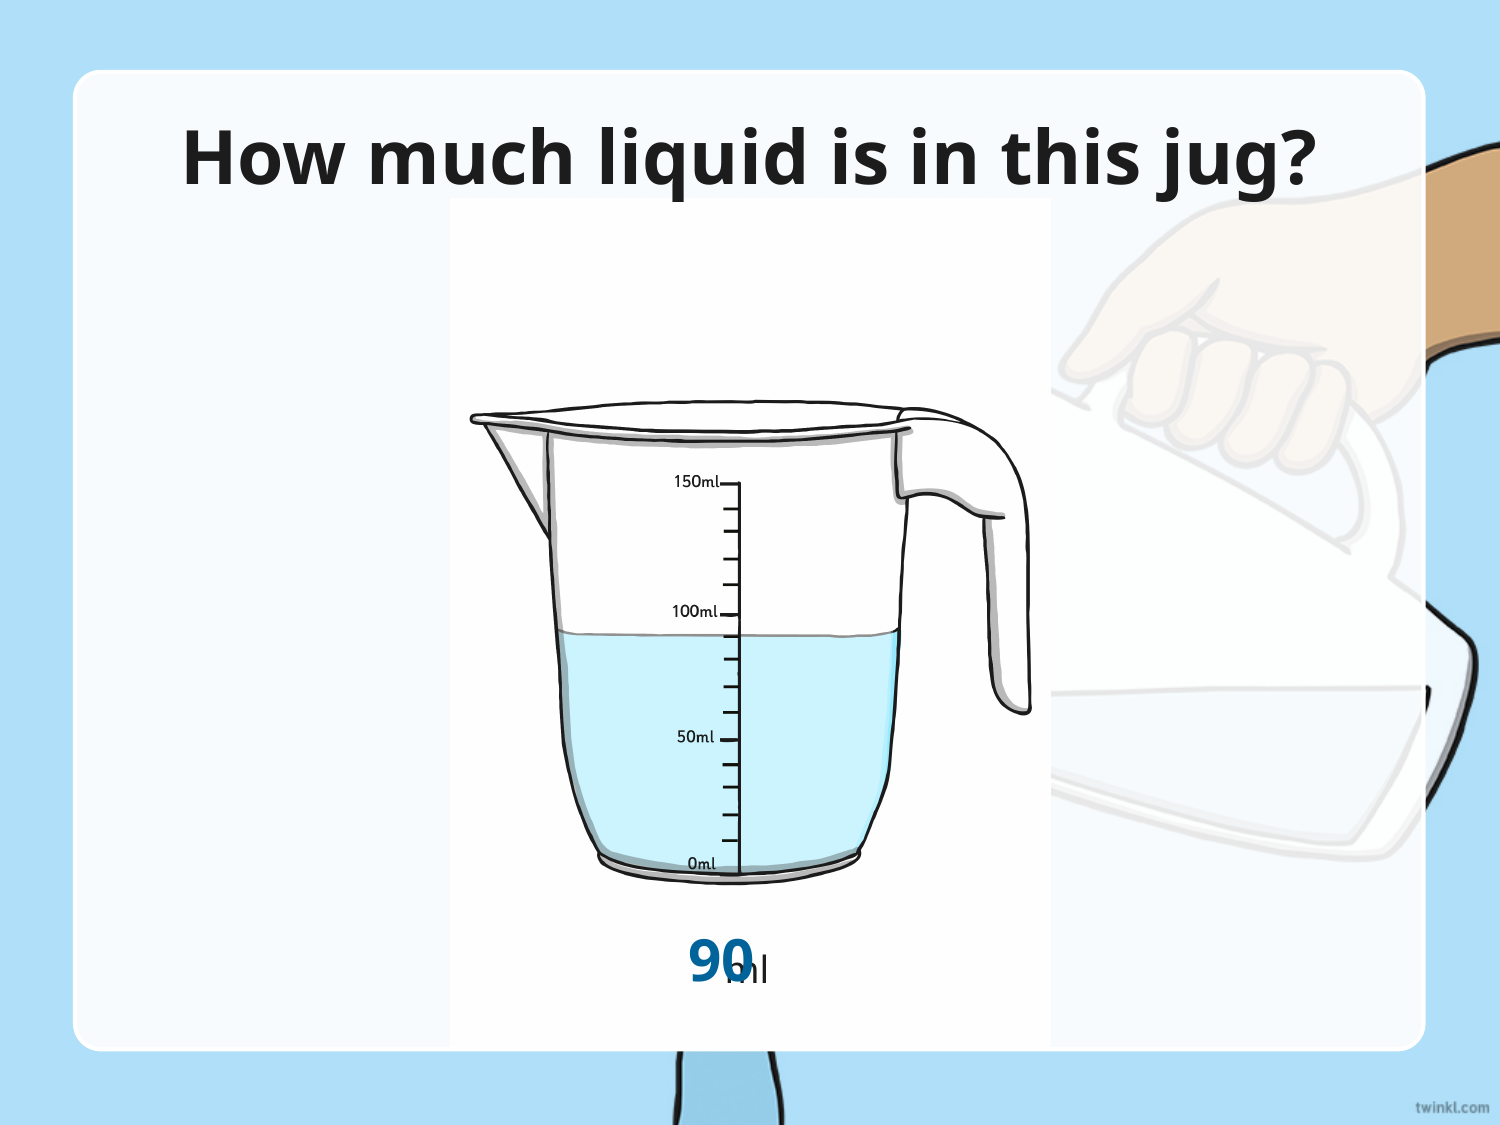

# How much liquid is in this jug?
90
	ml